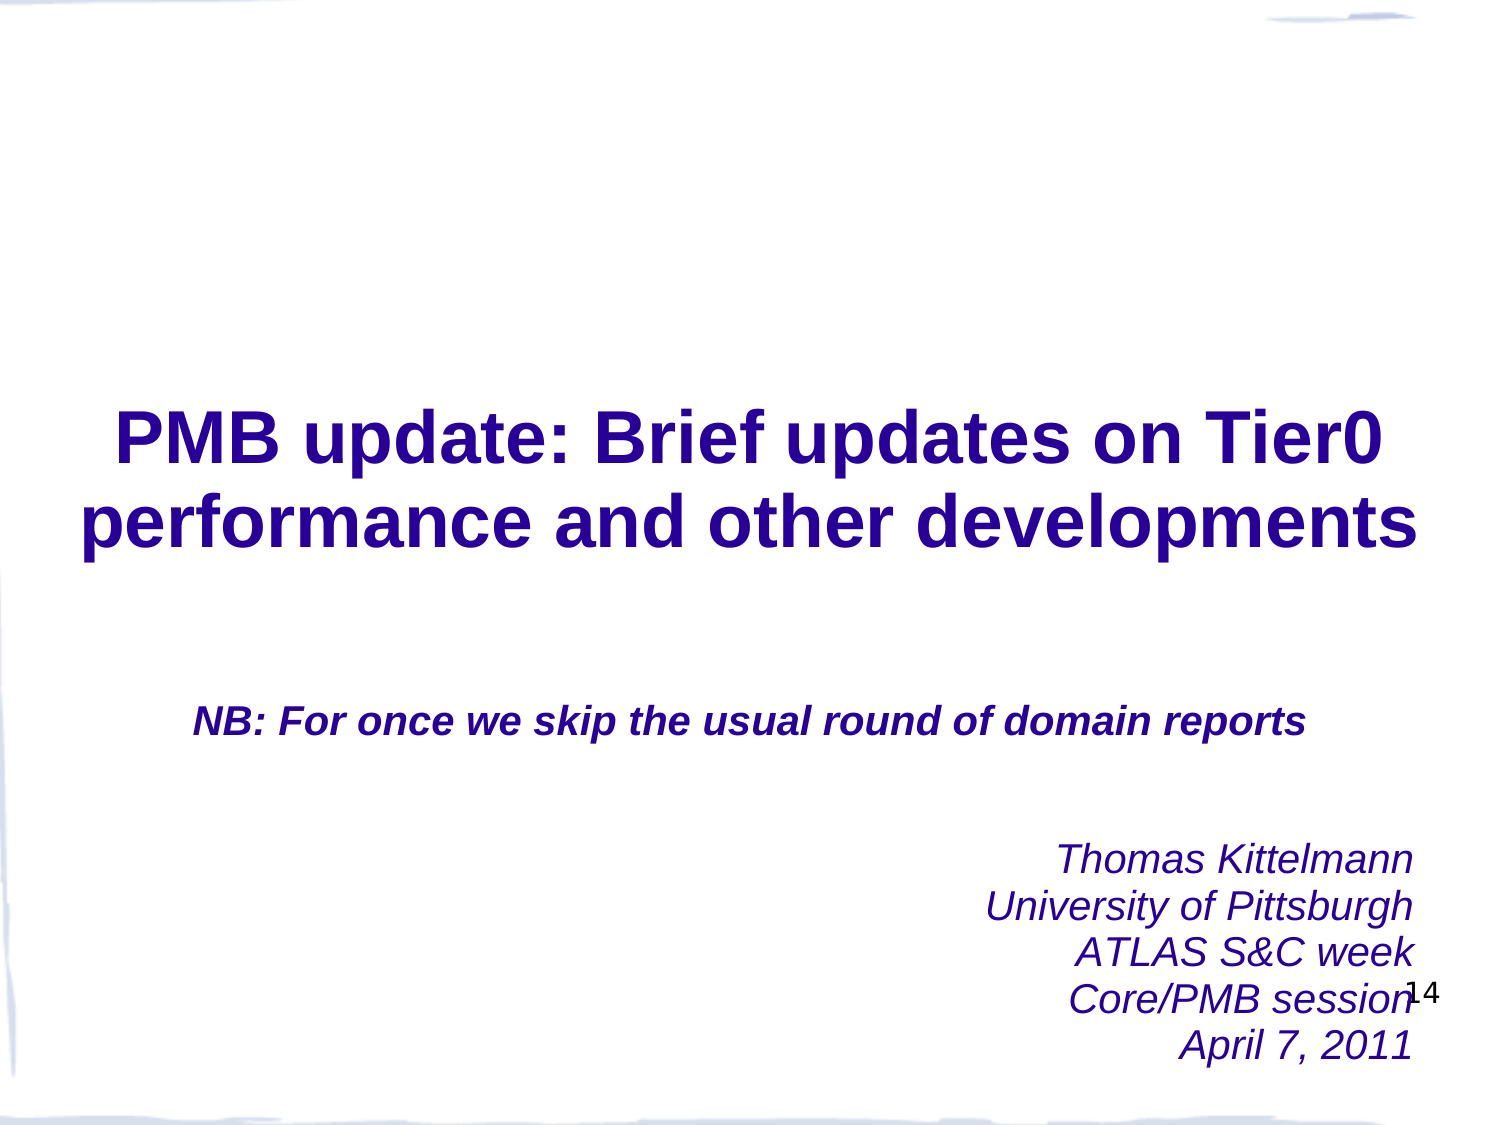

# PMB update: Brief updates on Tier0 performance and other developments
NB: For once we skip the usual round of domain reports
Thomas Kittelmann
University of Pittsburgh
ATLAS S&C week
Core/PMB session
April 7, 2011
14